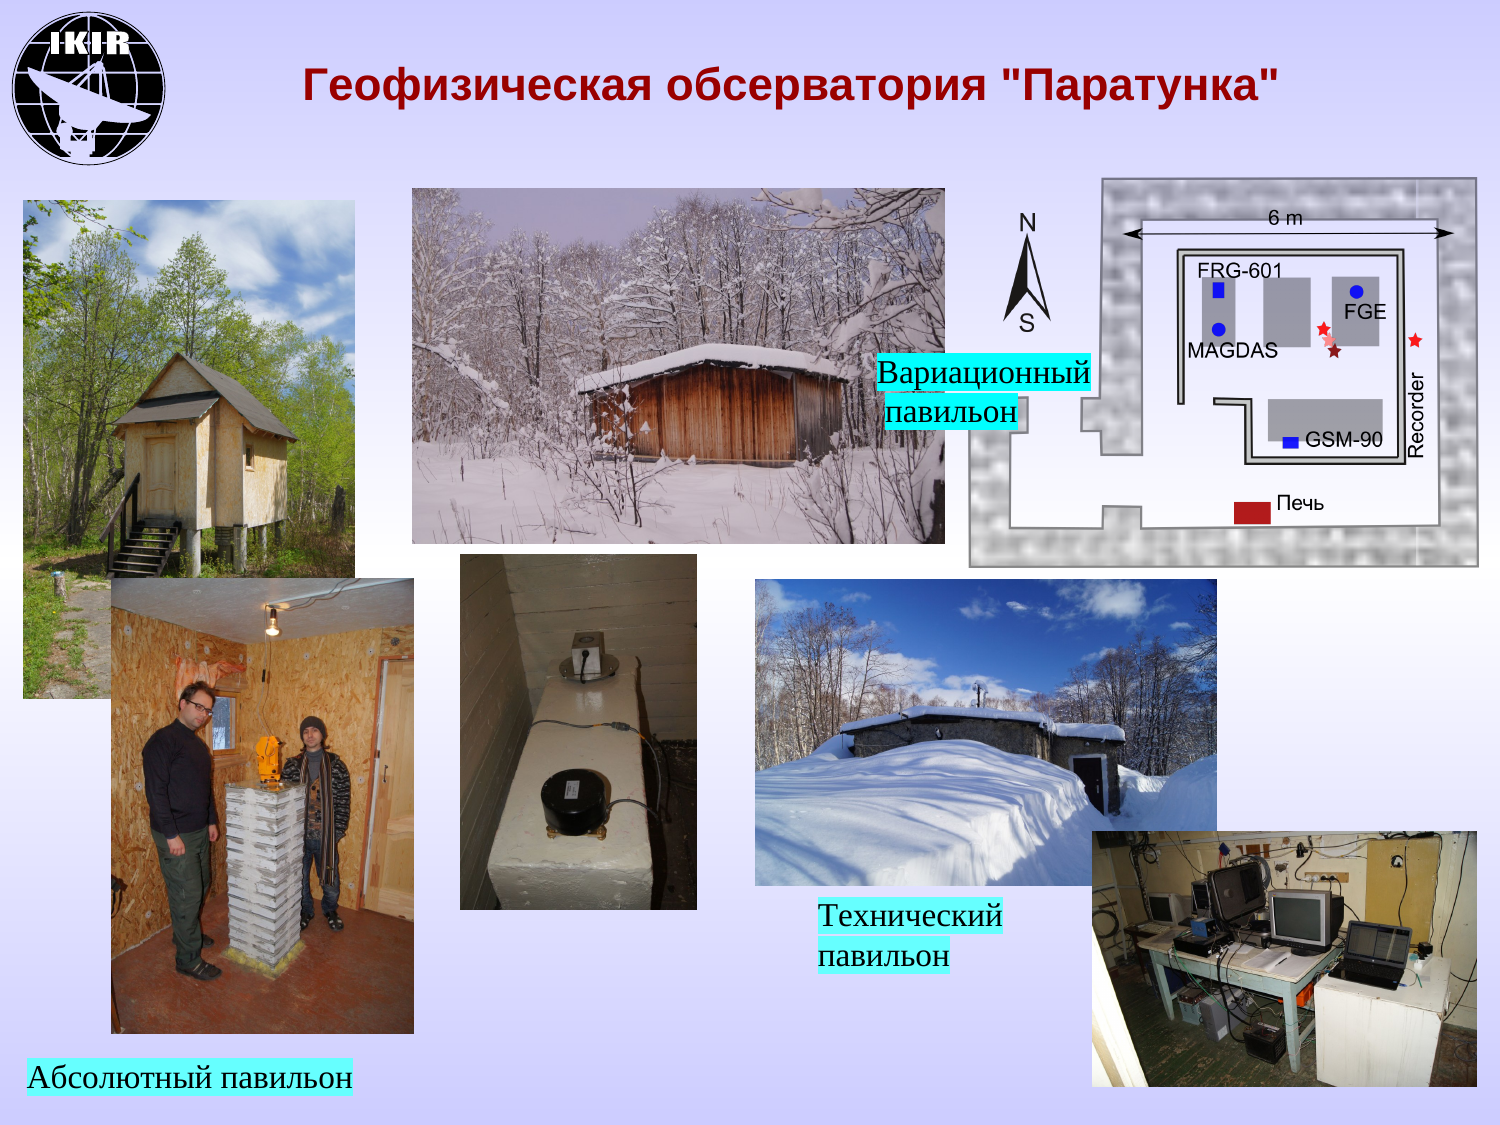

Геофизическая обсерватория "Паратунка"
Вариационный павильон
Технический
павильон
Абсолютный павильон